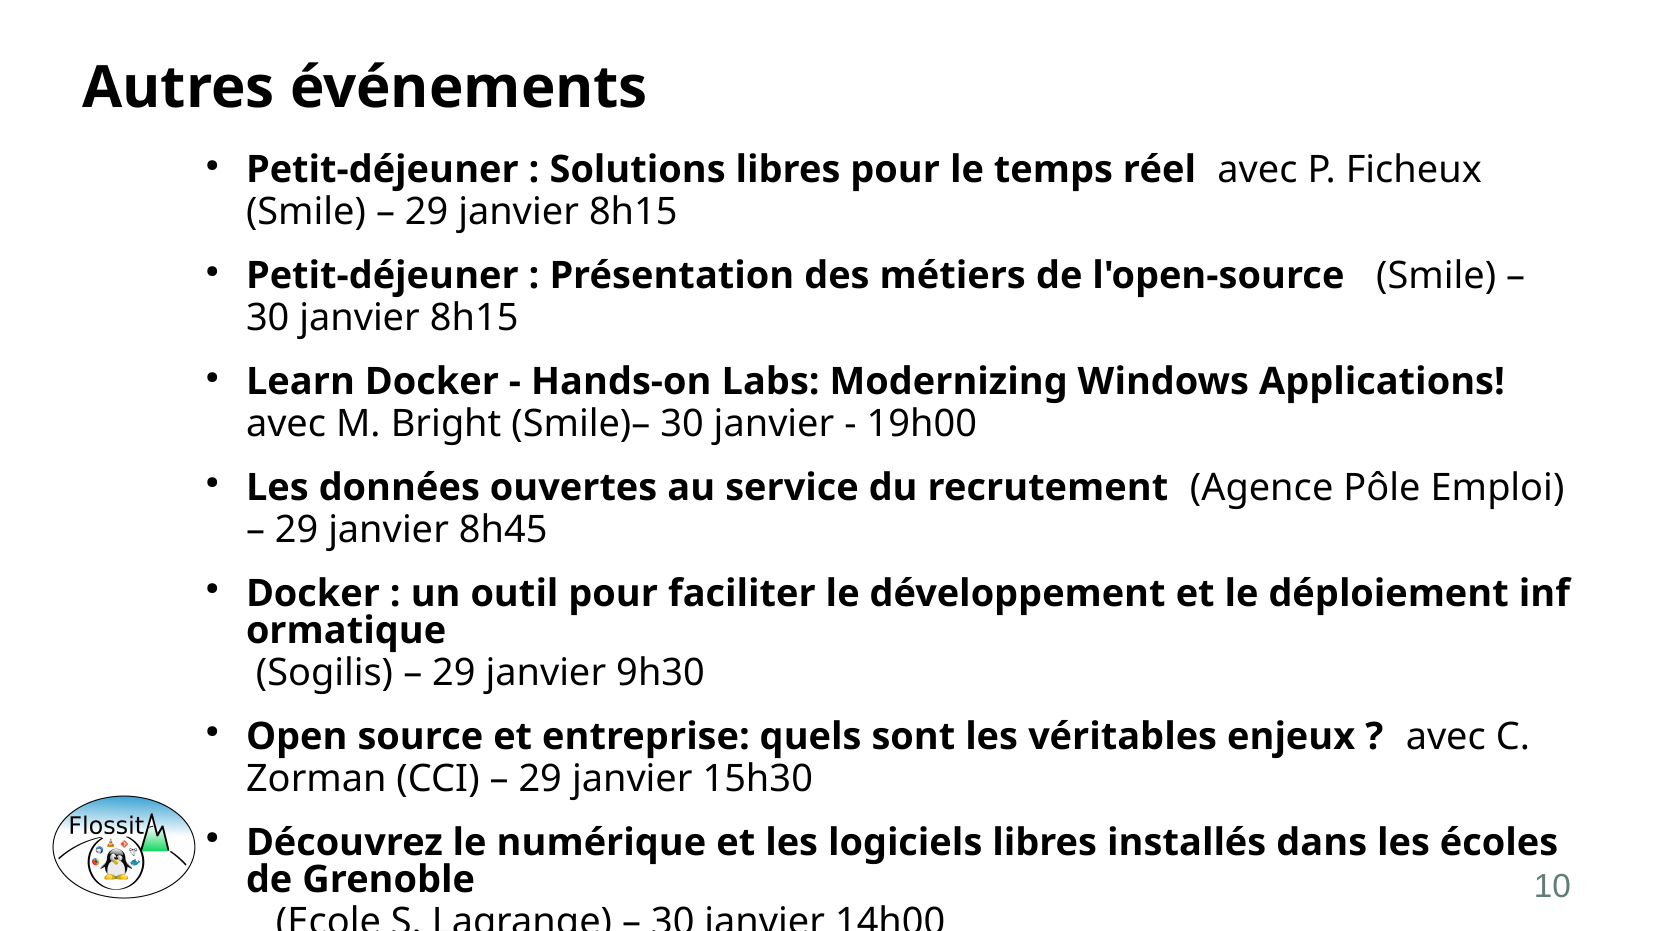

# Autres événements
Petit-déjeuner : Solutions libres pour le temps réel avec P. Ficheux (Smile) – 29 janvier 8h15
Petit-déjeuner : Présentation des métiers de l'open-source (Smile) – 30 janvier 8h15
Learn Docker - Hands-on Labs: Modernizing Windows Applications! avec M. Bright (Smile)– 30 janvier - 19h00
Les données ouvertes au service du recrutement (Agence Pôle Emploi) – 29 janvier 8h45
Docker : un outil pour faciliter le développement et le déploiement informatique (Sogilis) – 29 janvier 9h30
Open source et entreprise: quels sont les véritables enjeux ? avec C. Zorman (CCI) – 29 janvier 15h30
Découvrez le numérique et les logiciels libres installés dans les écoles de Grenoble (Ecole S. Lagrange) – 30 janvier 14h00
7